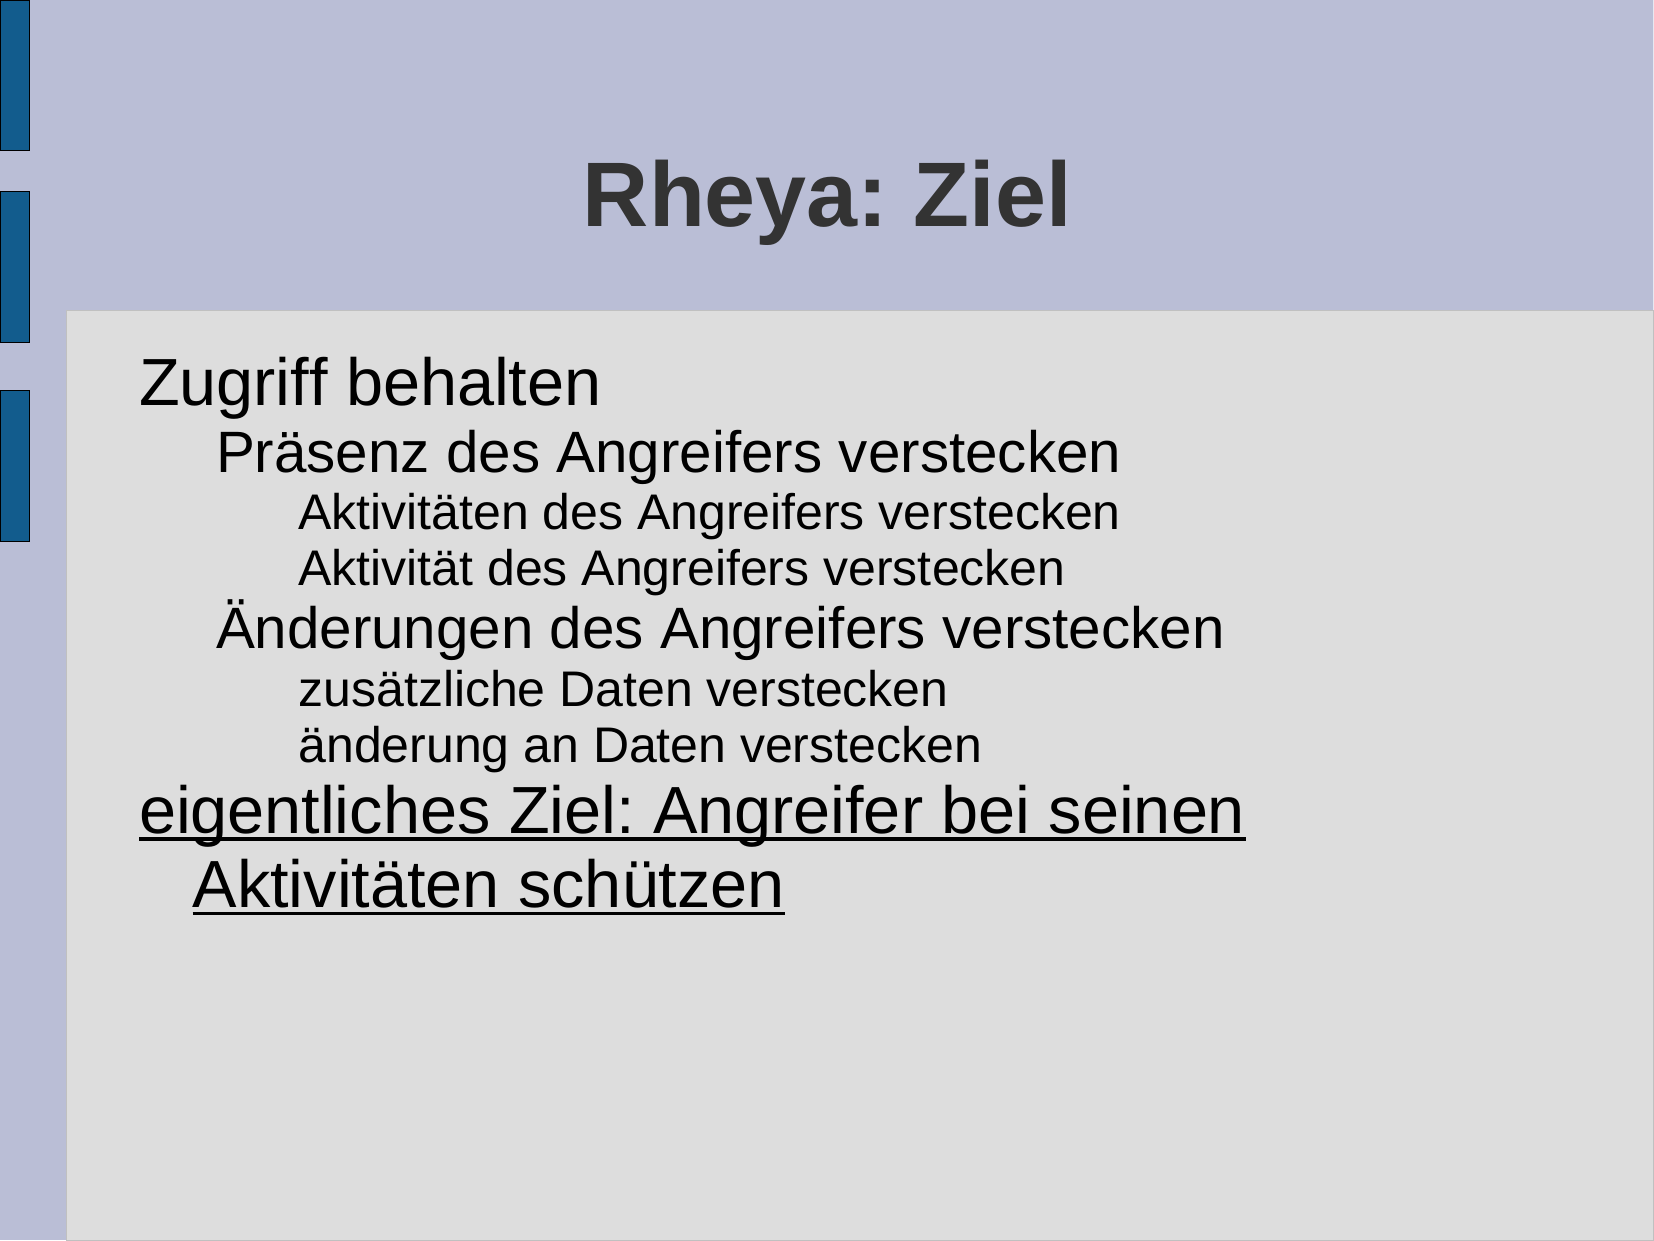

# Rheya: Ziel
Zugriff behalten
Präsenz des Angreifers verstecken
Aktivitäten des Angreifers verstecken
Aktivität des Angreifers verstecken
Änderungen des Angreifers verstecken
zusätzliche Daten verstecken
änderung an Daten verstecken
eigentliches Ziel: Angreifer bei seinen Aktivitäten schützen